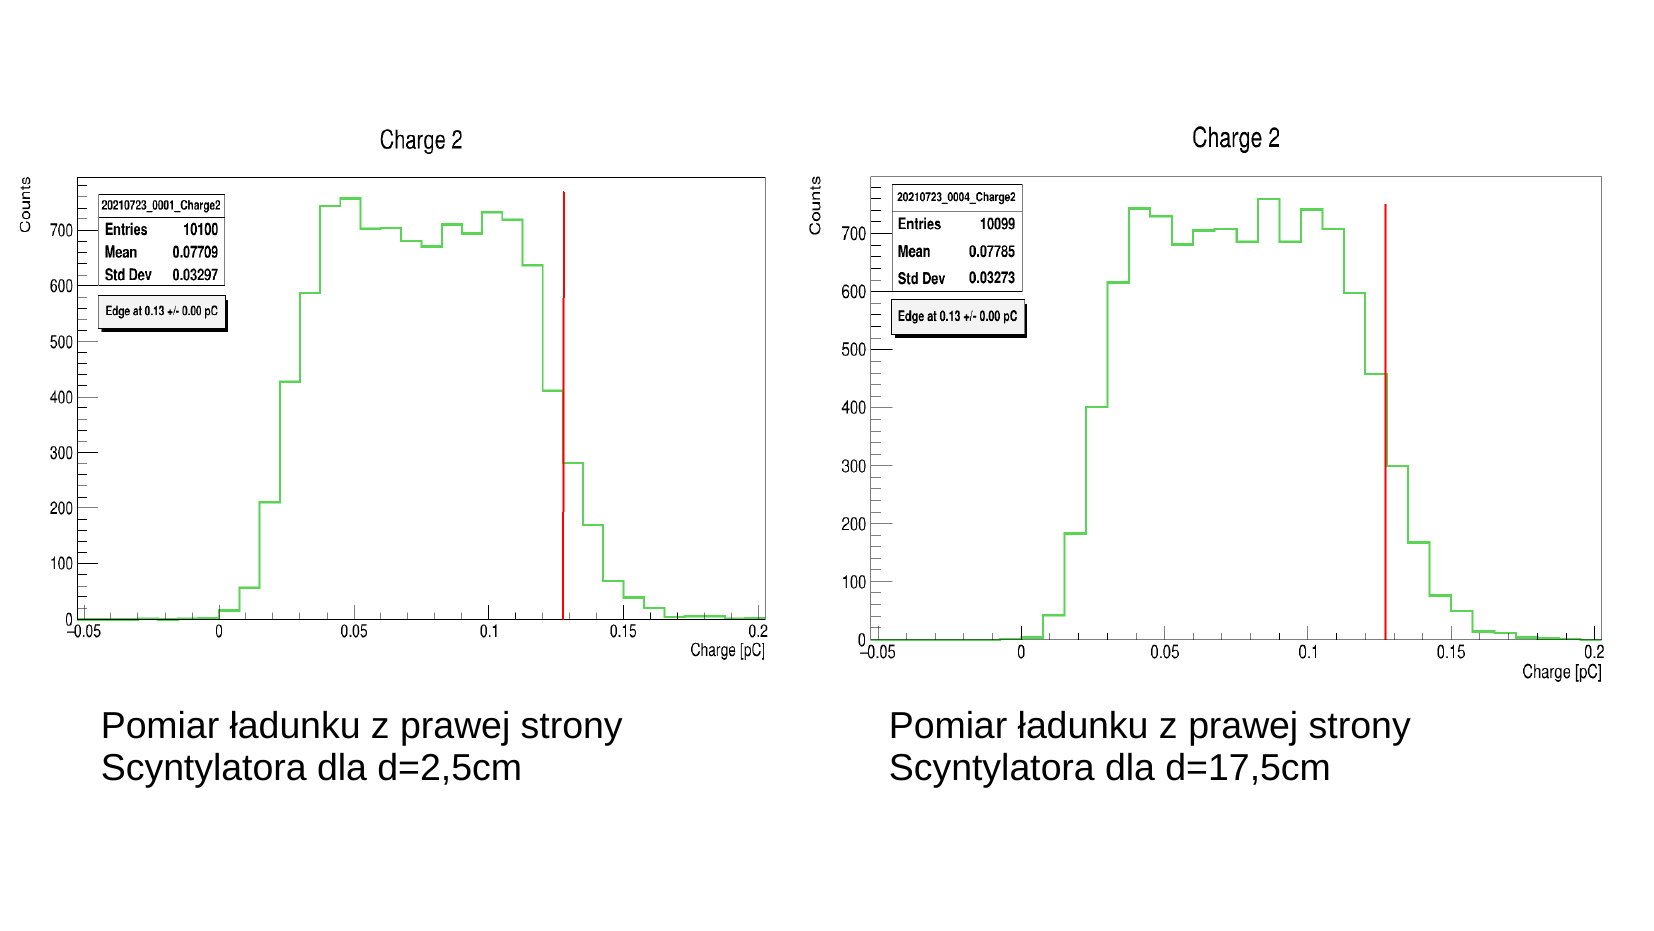

Pomiar ładunku z prawej strony
Scyntylatora dla d=2,5cm
Pomiar ładunku z prawej strony
Scyntylatora dla d=17,5cm